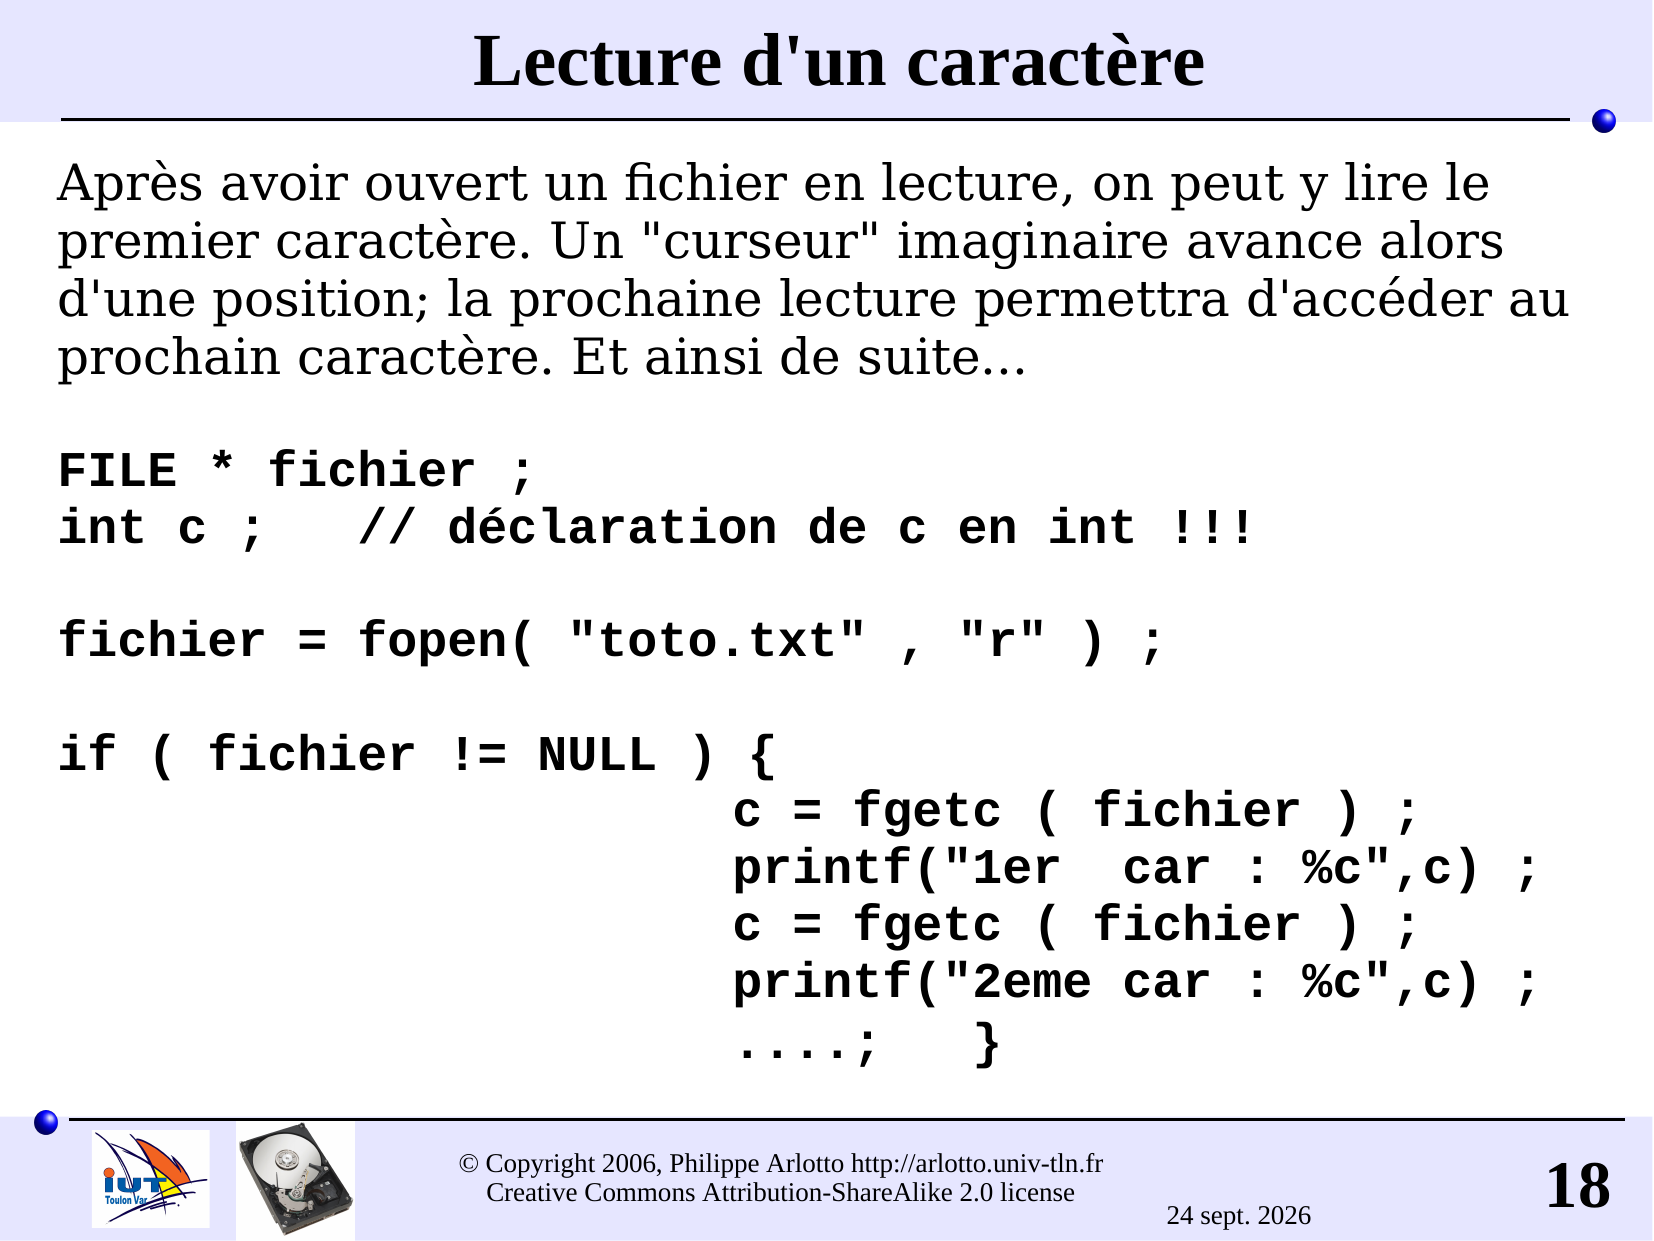

# Lecture d'un caractère
Après avoir ouvert un fichier en lecture, on peut y lire le
premier caractère. Un "curseur" imaginaire avance alors
d'une position; la prochaine lecture permettra d'accéder au
prochain caractère. Et ainsi de suite...
FILE * fichier ;
int c ; // déclaration de c en int !!!
fichier = fopen( "toto.txt" , "r" ) ;
if ( fichier != NULL ) {
									c = fgetc ( fichier ) ;
 								printf("1er car : %c",c) ;
									c = fgetc ( fichier ) ;
									printf("2eme car : %c",c) ;
									....; }